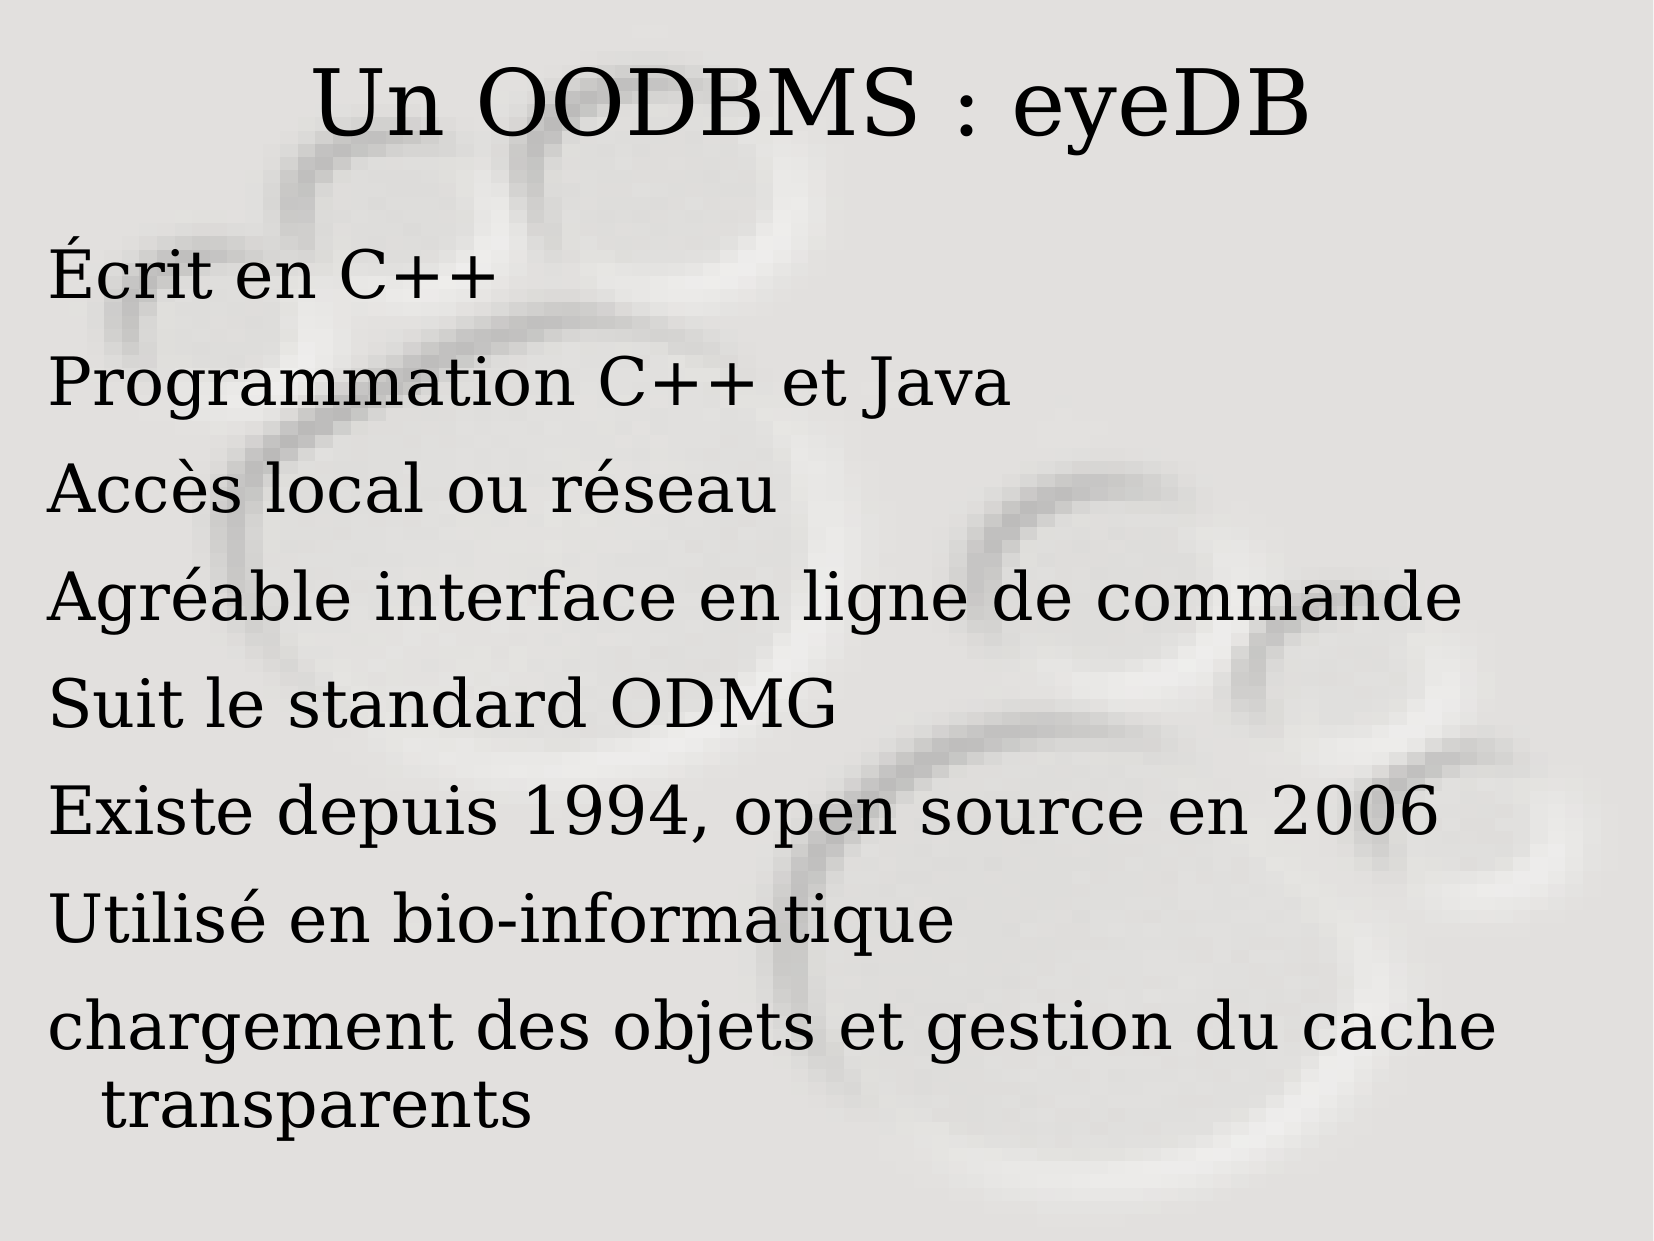

# Un OODBMS : eyeDB
Écrit en C++
Programmation C++ et Java
Accès local ou réseau
Agréable interface en ligne de commande
Suit le standard ODMG
Existe depuis 1994, open source en 2006
Utilisé en bio-informatique
chargement des objets et gestion du cache transparents